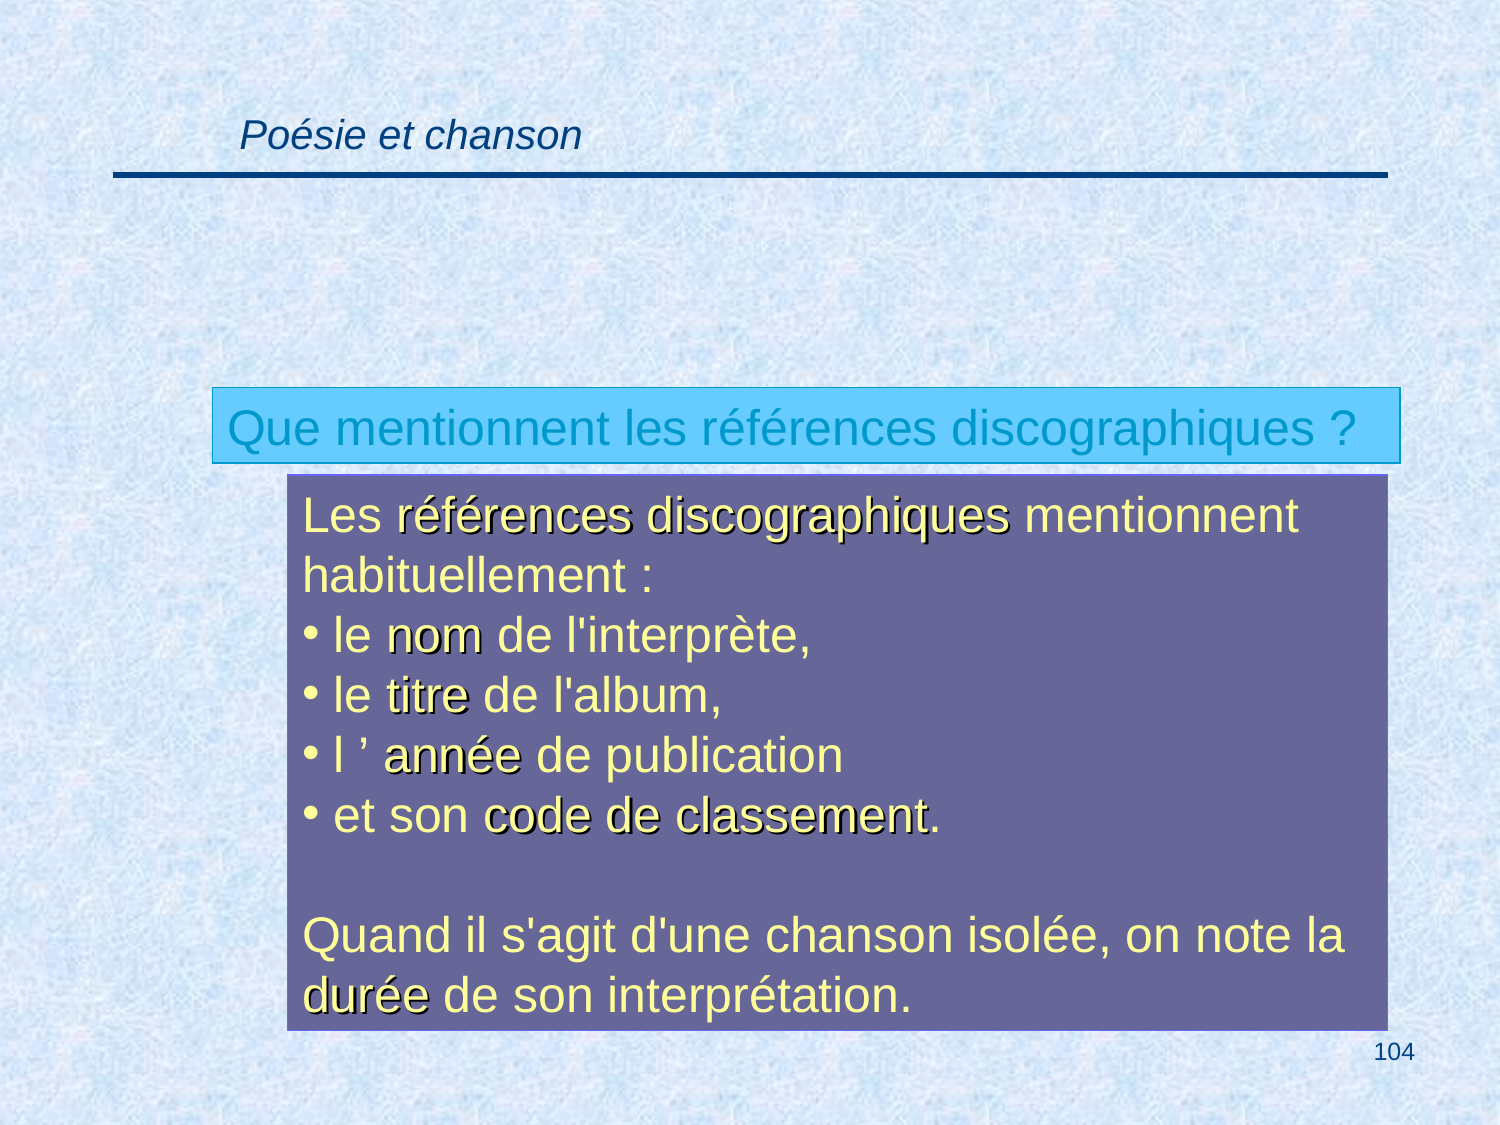

Poésie et chanson
Que mentionnent les références discographiques ?
Les références discographiques mentionnent habituellement :
 le nom de l'interprète,
 le titre de l'album,
 l ’ année de publication
 et son code de classement.
Quand il s'agit d'une chanson isolée, on note la durée de son interprétation.
104